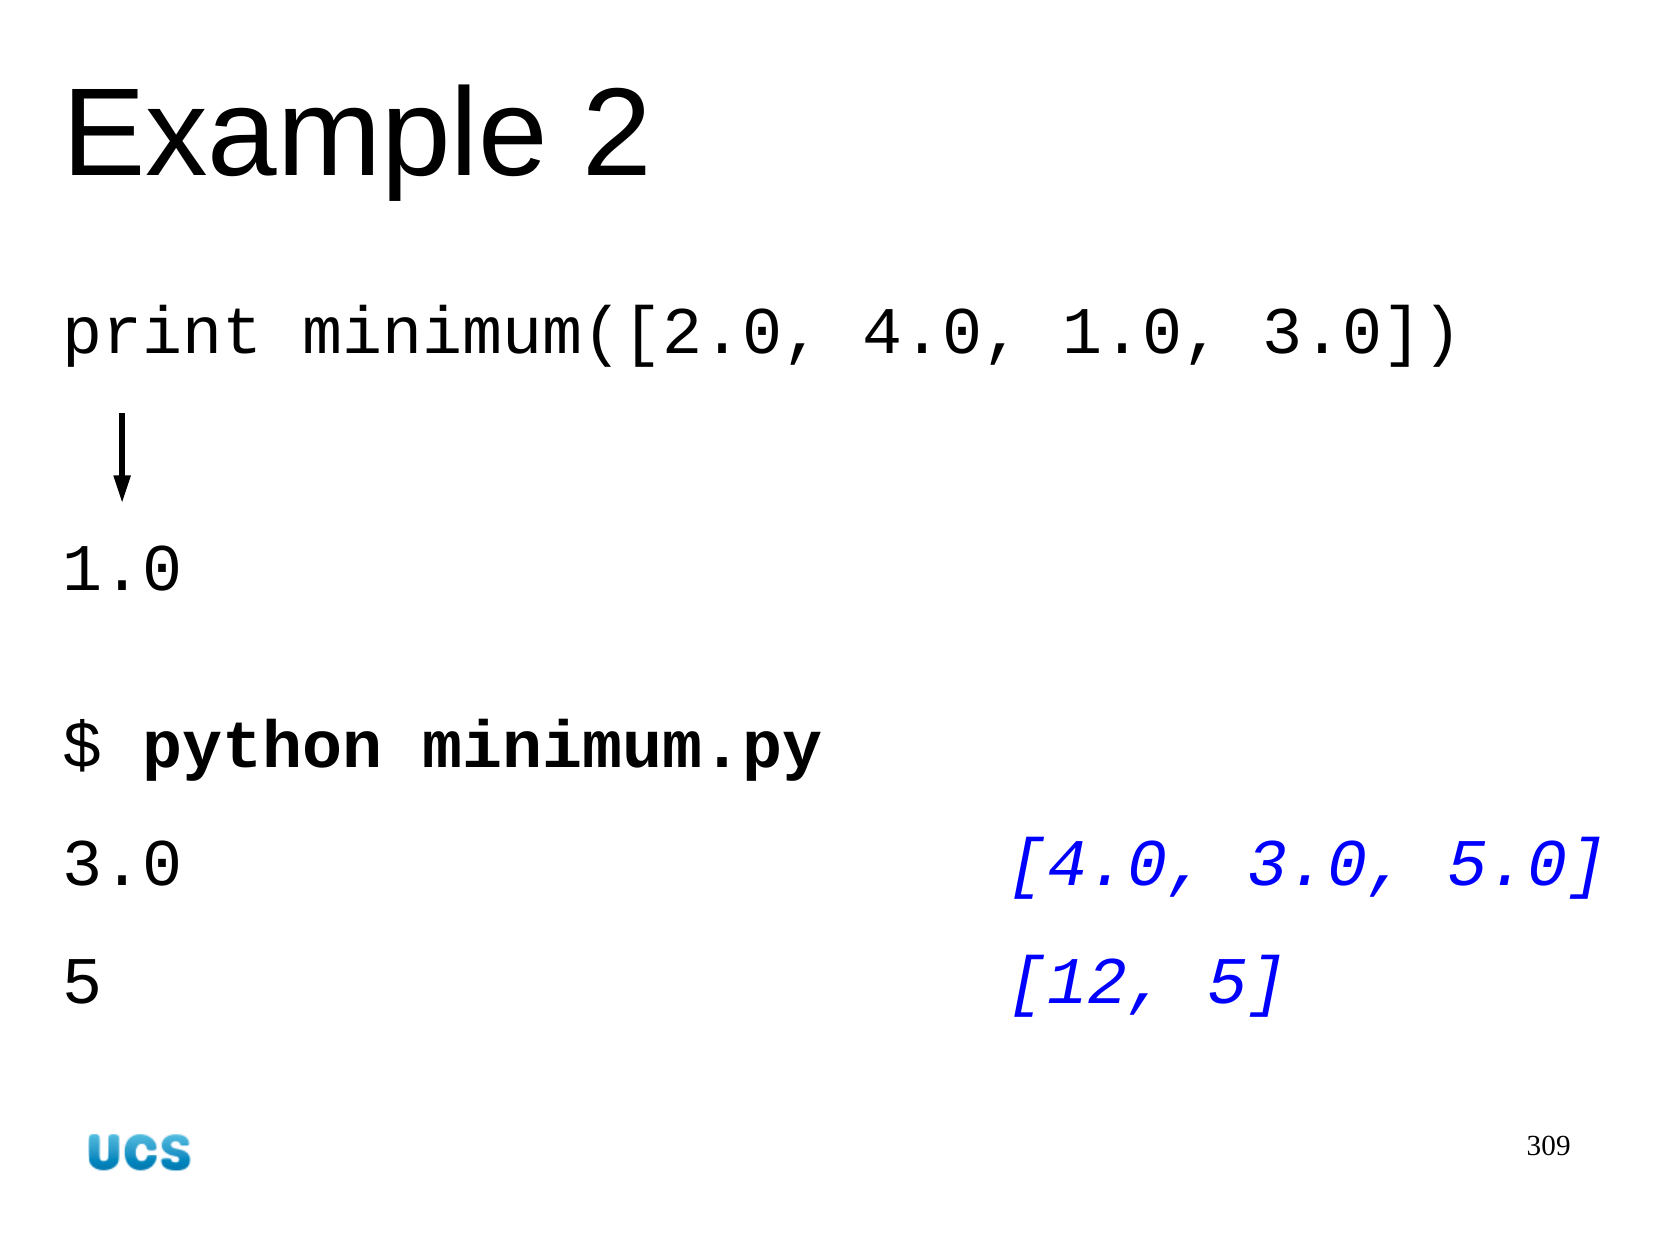

Example 2
print minimum([2.0, 4.0, 1.0, 3.0])
1.0
$
python minimum.py
3.0
[4.0, 3.0, 5.0]
5
[12, 5]
309